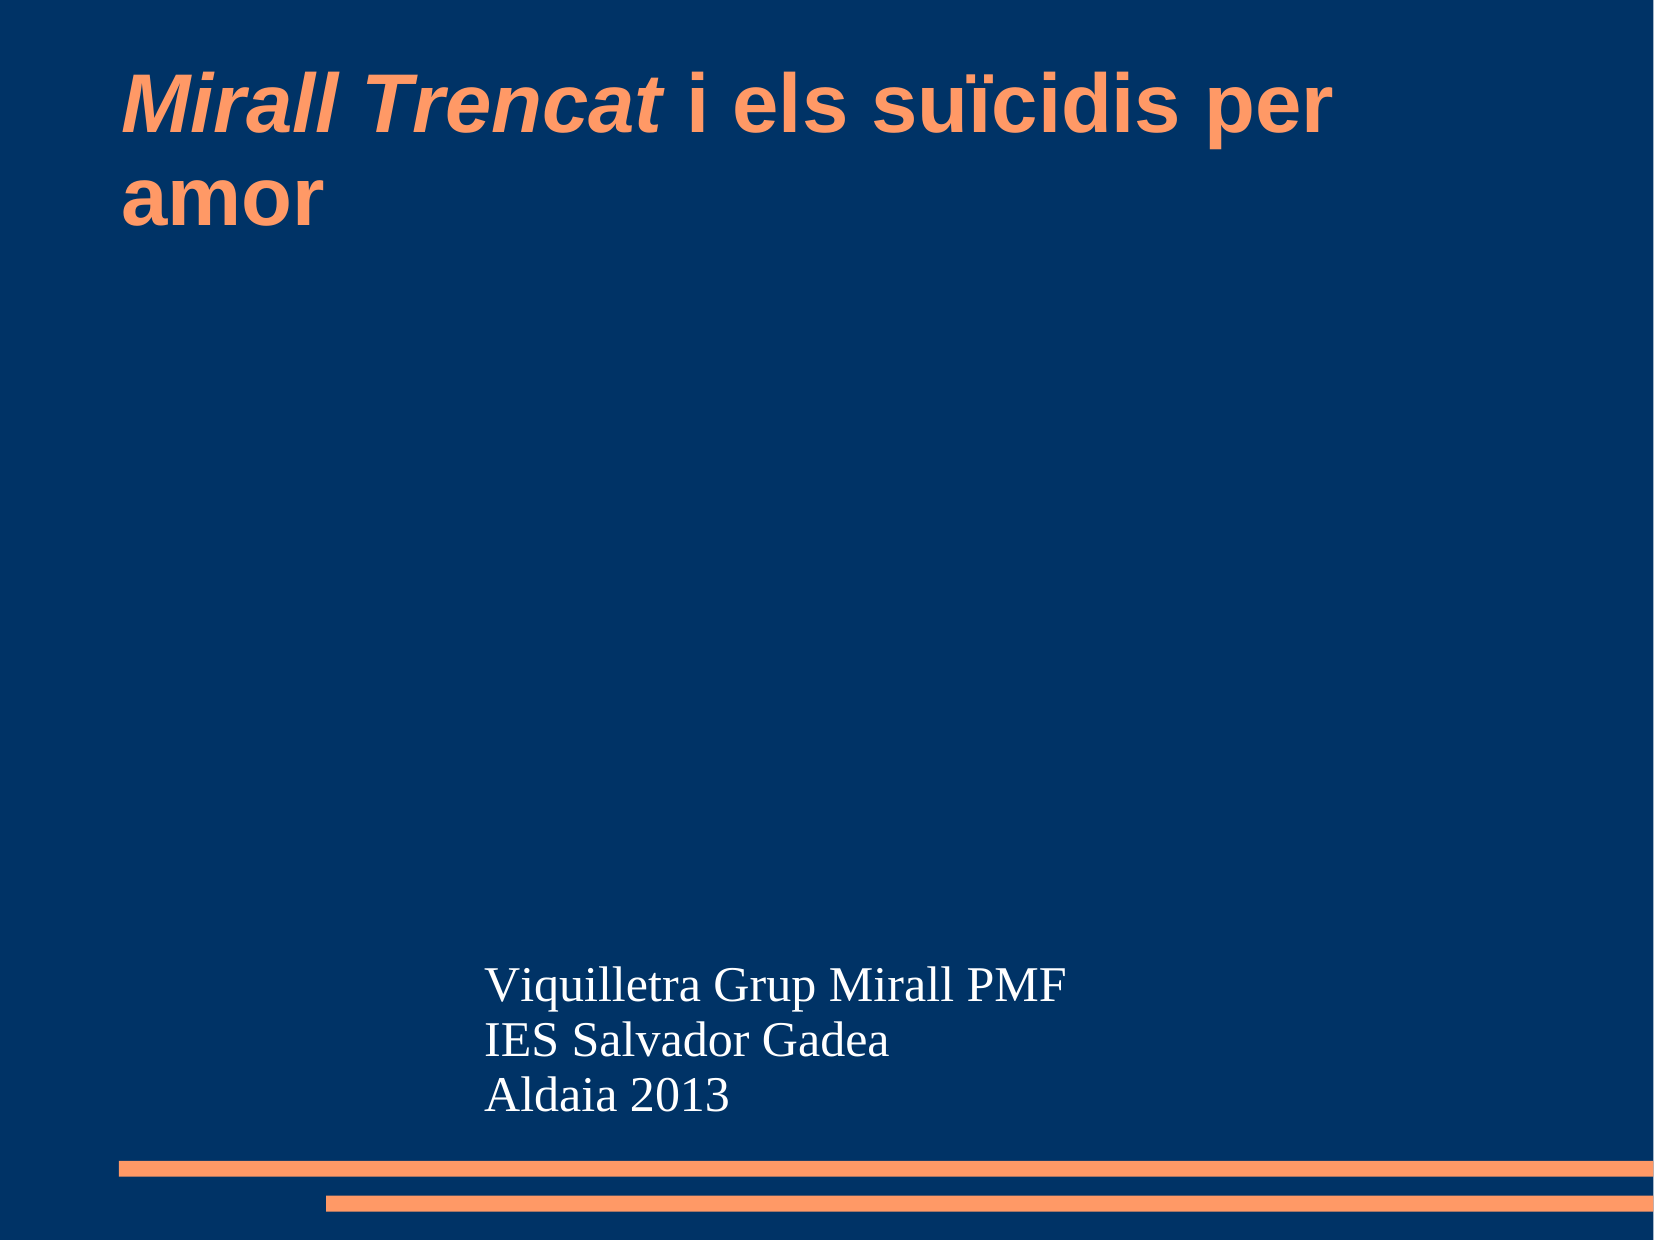

# Mirall Trencat i els suïcidis per amor
Viquilletra Grup Mirall PMF
IES Salvador Gadea
Aldaia 2013